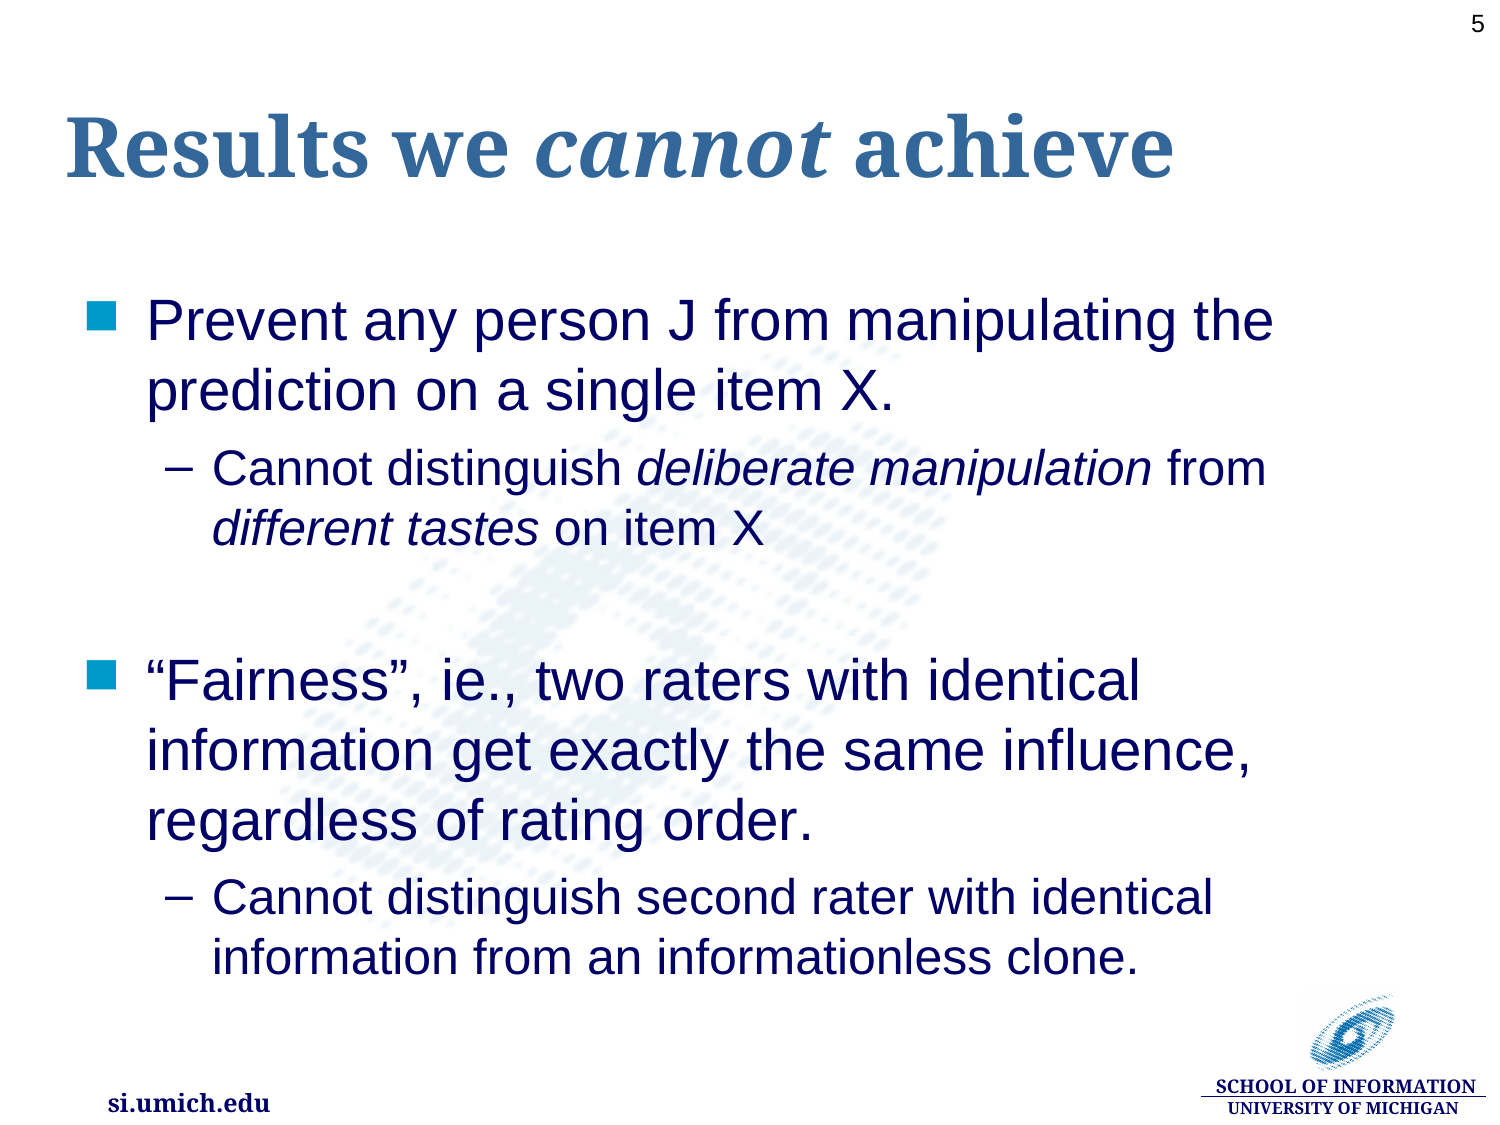

# Results we cannot achieve
Prevent any person J from manipulating the prediction on a single item X.
Cannot distinguish deliberate manipulation from different tastes on item X
“Fairness”, ie., two raters with identical information get exactly the same influence, regardless of rating order.
Cannot distinguish second rater with identical information from an informationless clone.